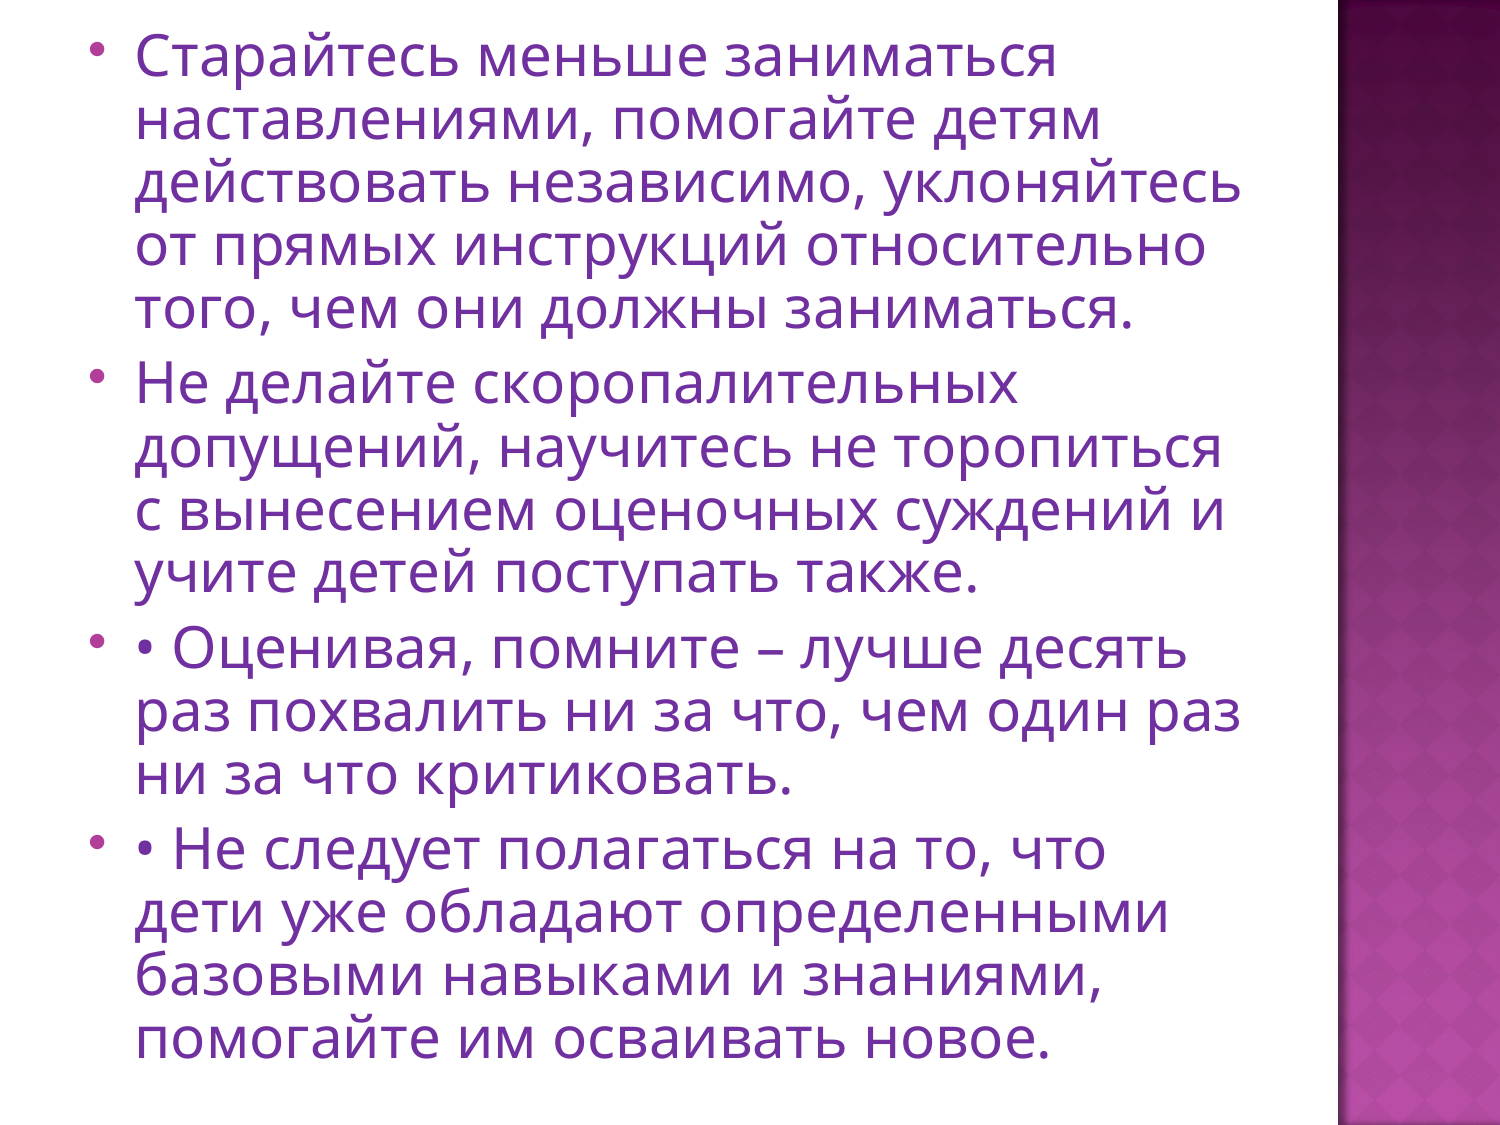

Старайтесь меньше заниматься наставлениями, помогайте детям действовать независимо, уклоняйтесь от прямых инструкций относительно того, чем они должны заниматься.
Не делайте скоропалительных допущений, научитесь не торопиться с вынесением оценочных суждений и учите детей поступать также.
• Оценивая, помните – лучше десять раз похвалить ни за что, чем один раз ни за что критиковать.
• Не следует полагаться на то, что дети уже обладают определенными базовыми навыками и знаниями, помогайте им осваивать новое.